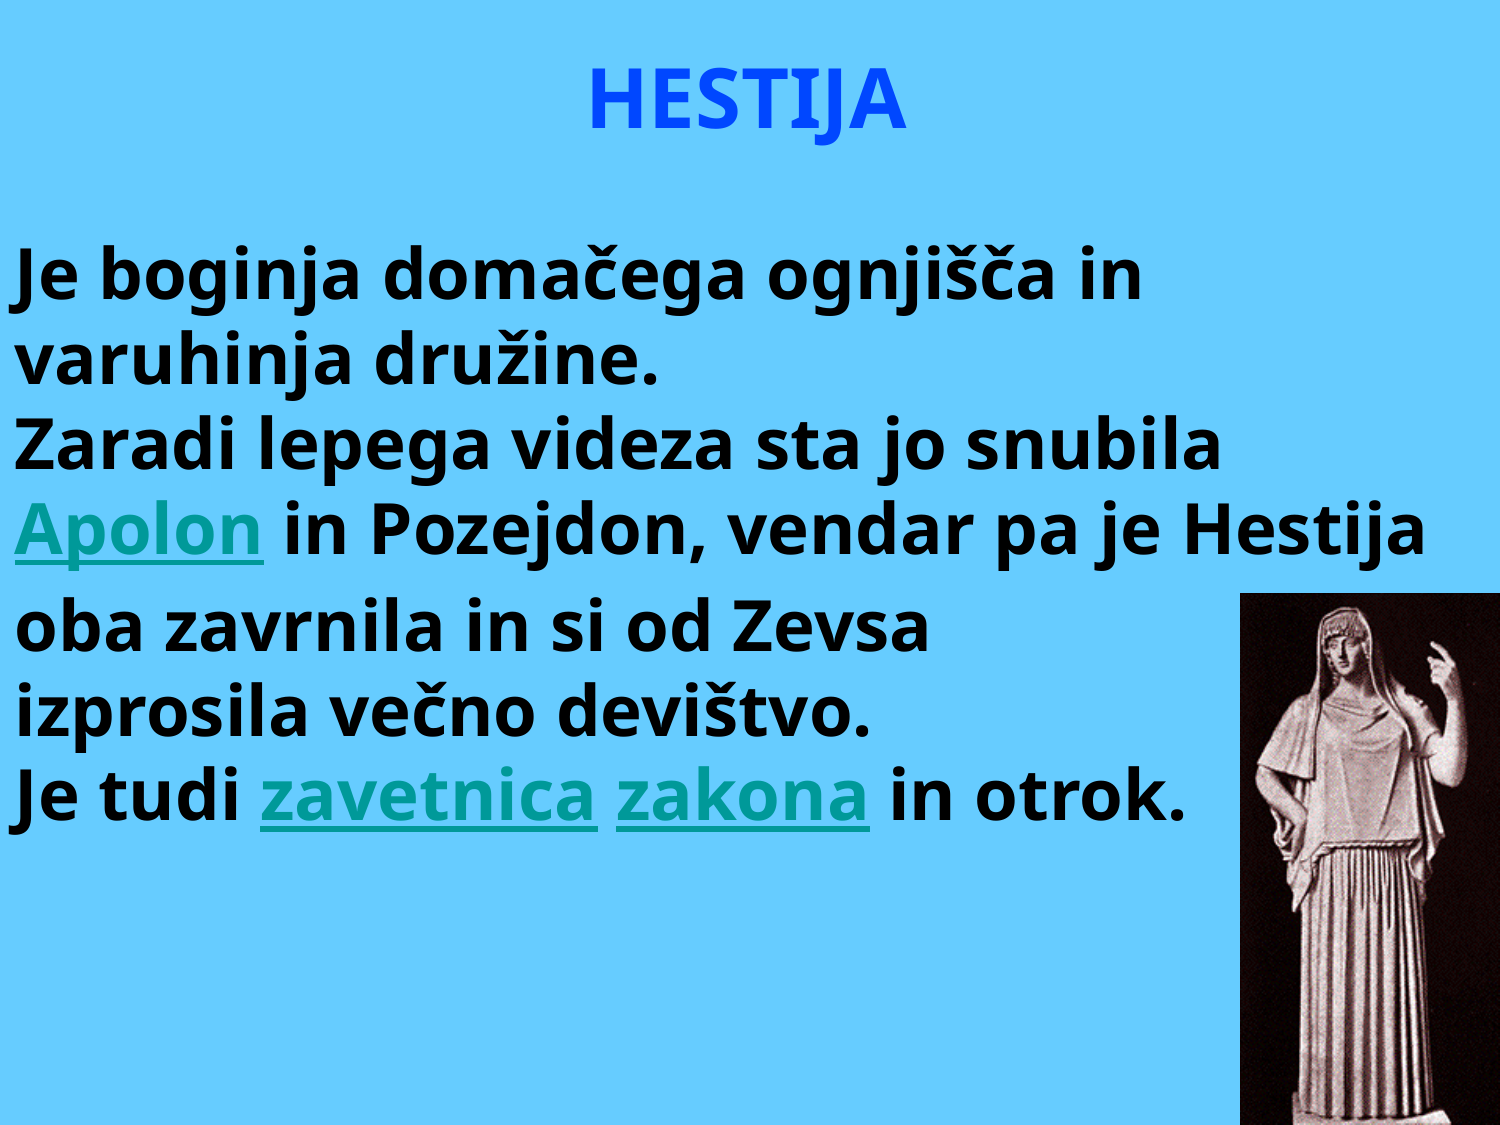

HESTIJA
Je boginja domačega ognjišča in varuhinja družine.
Zaradi lepega videza sta jo snubila Apolon in Pozejdon, vendar pa je Hestija oba zavrnila in si od Zevsa
izprosila večno devištvo.
Je tudi zavetnica zakona in otrok.